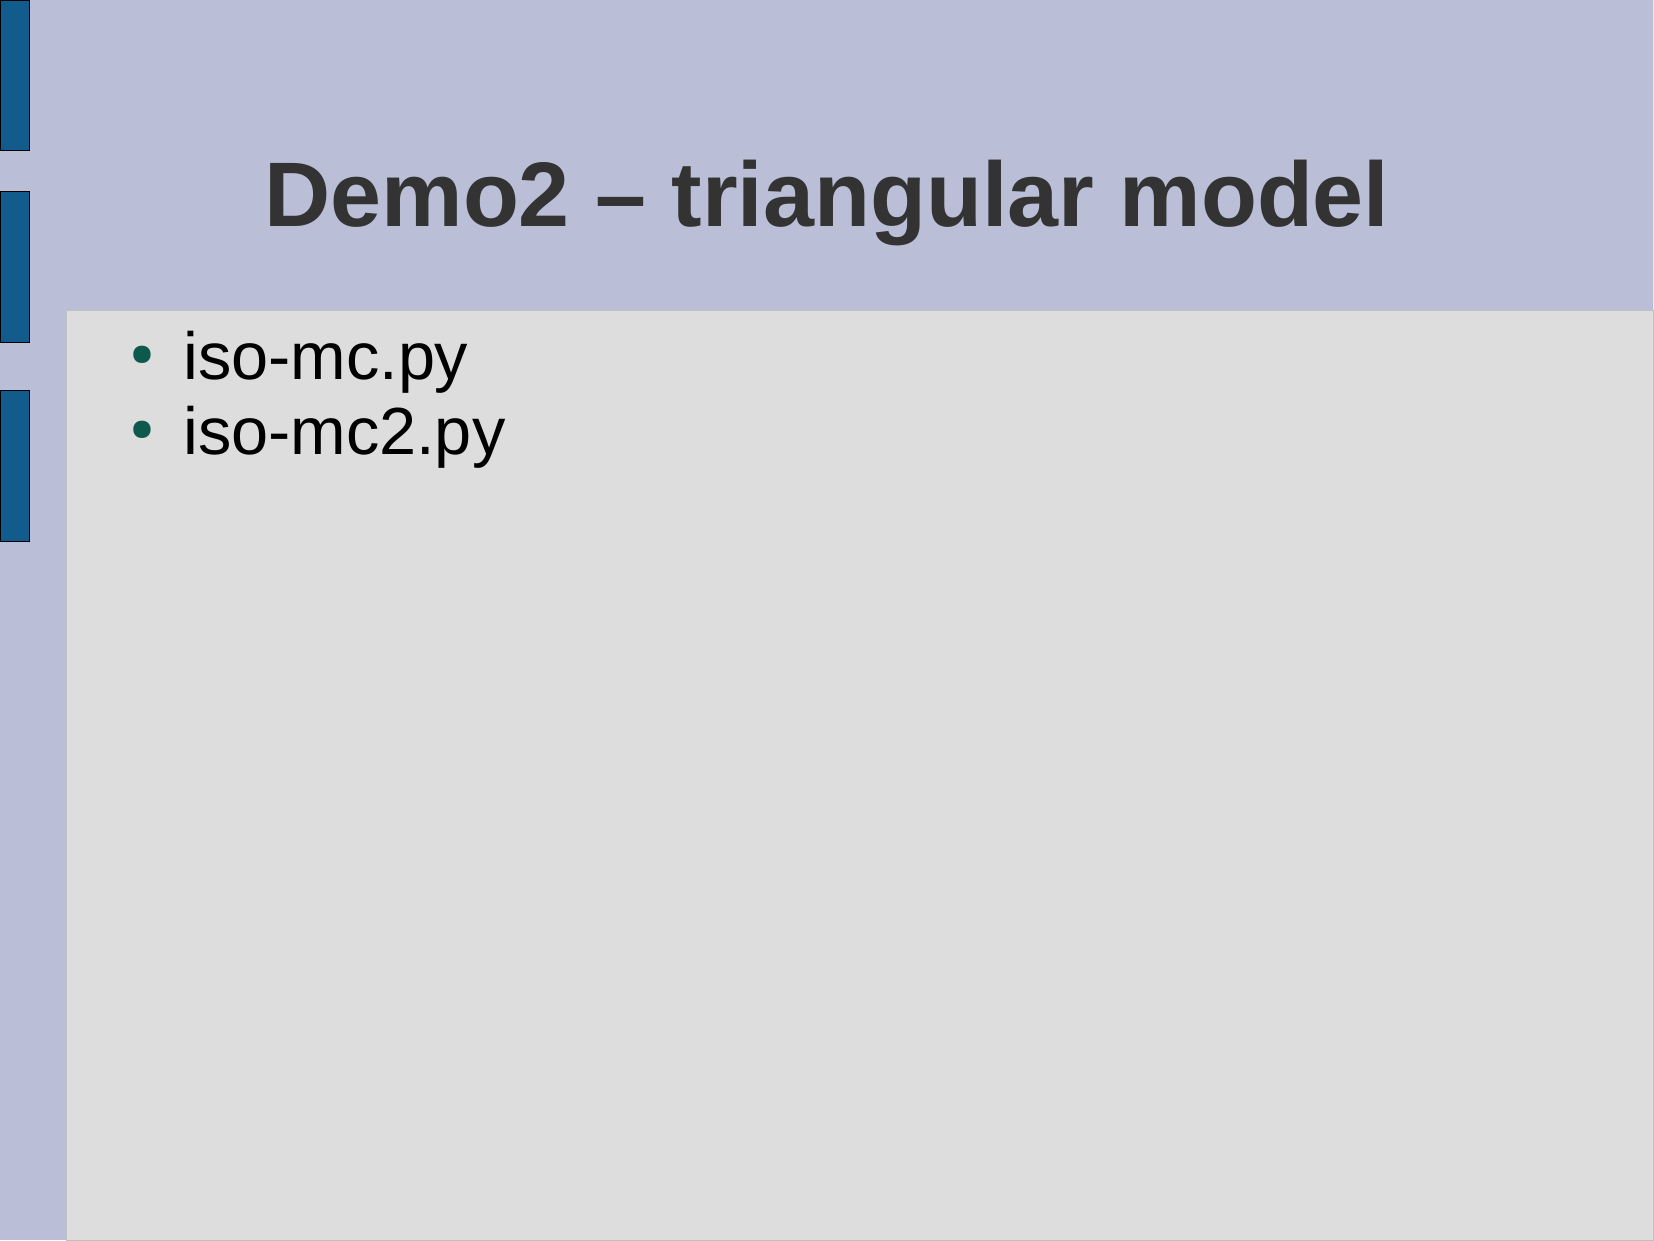

# Demo2 – triangular model
iso-mc.py
iso-mc2.py